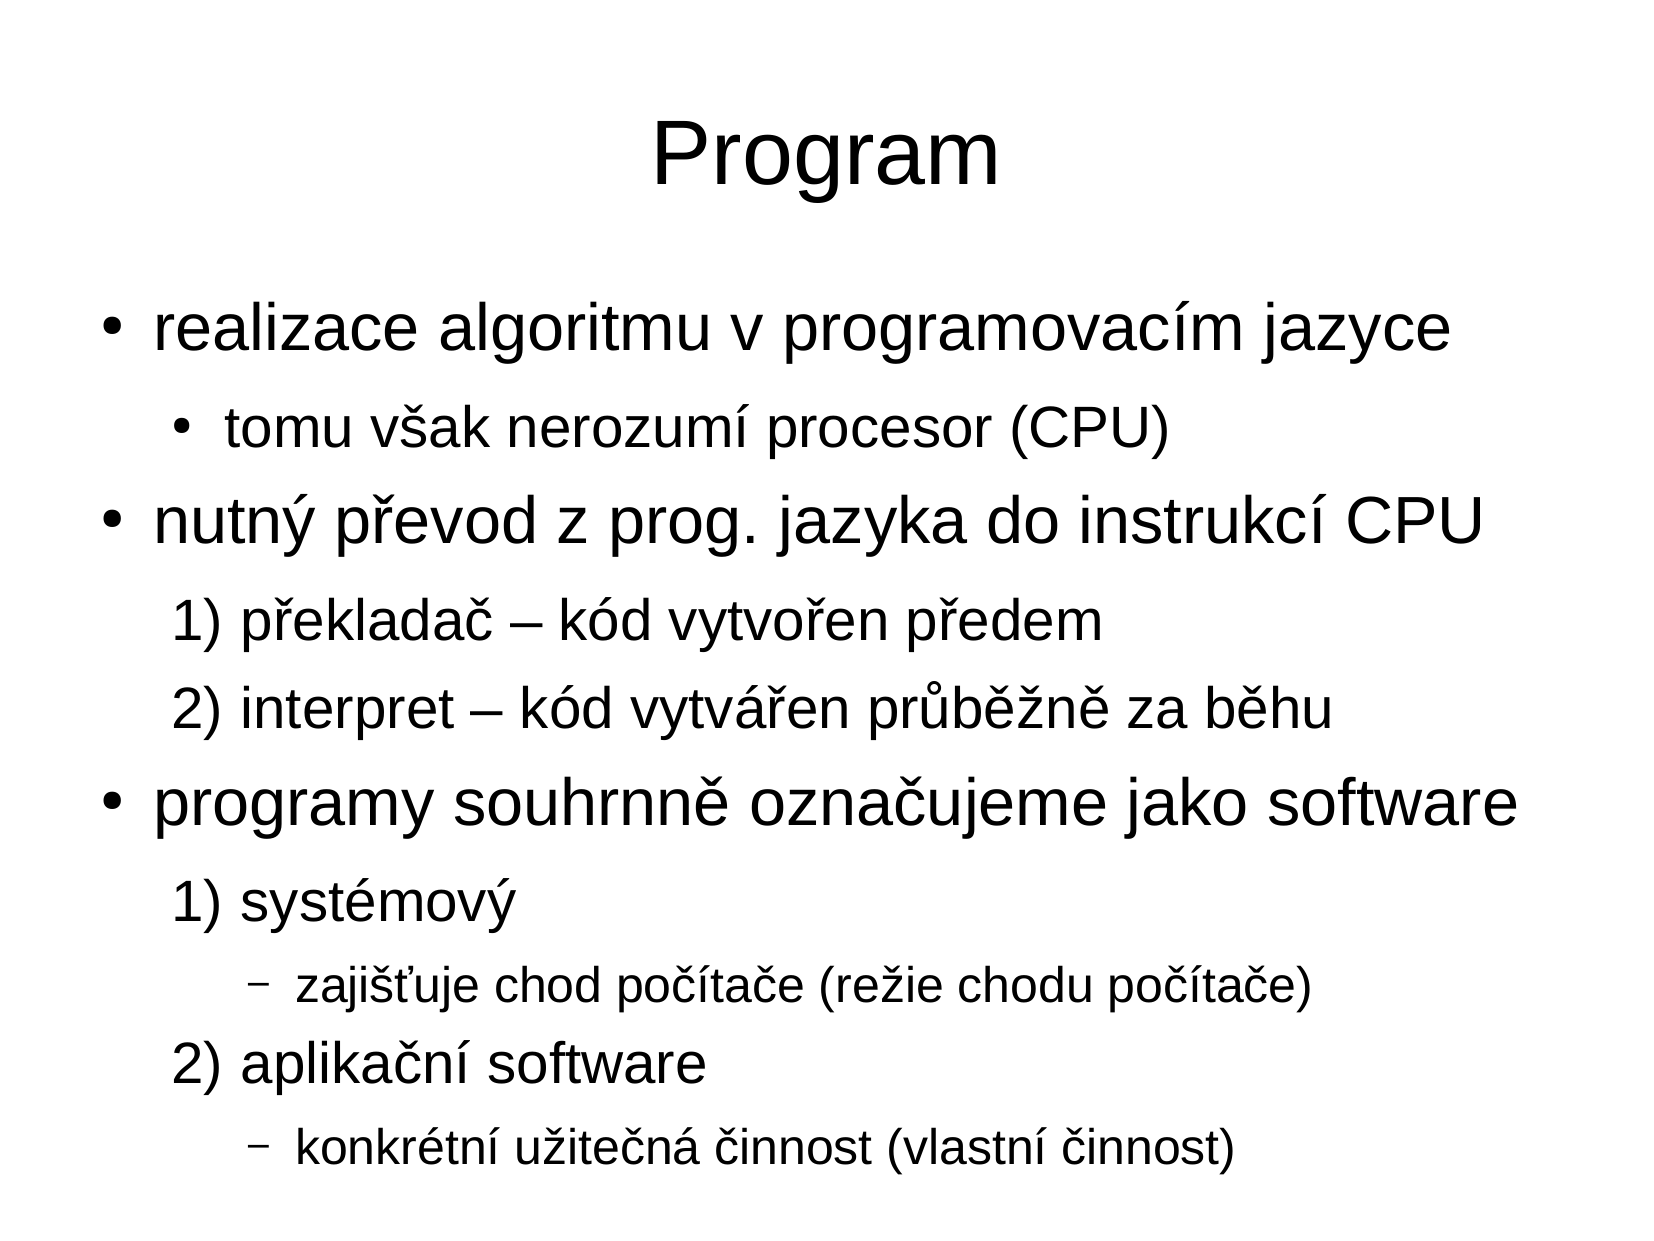

# Program
realizace algoritmu v programovacím jazyce
tomu však nerozumí procesor (CPU)
nutný převod z prog. jazyka do instrukcí CPU
 překladač – kód vytvořen předem
 interpret – kód vytvářen průběžně za běhu
programy souhrnně označujeme jako software
 systémový
zajišťuje chod počítače (režie chodu počítače)
 aplikační software
konkrétní užitečná činnost (vlastní činnost)